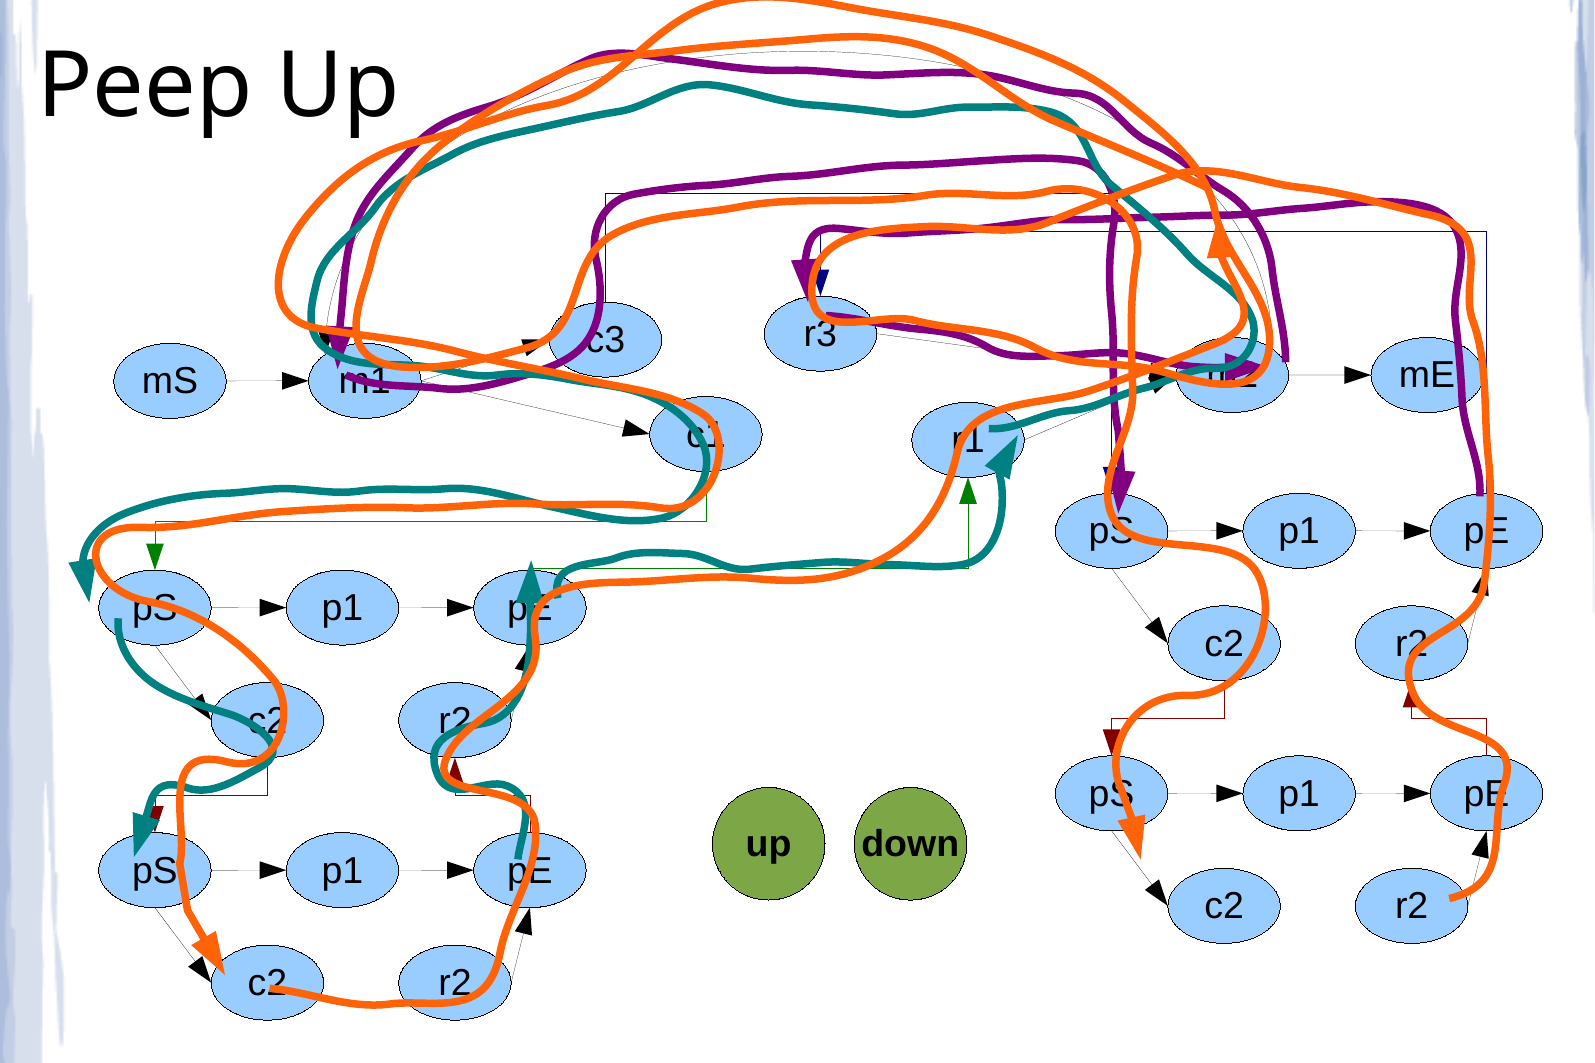

# Peep Up
r3
c3
m2
mE
m1
mS
c1
r1
p1
pS
pE
p1
pS
pE
c2
r2
c2
r2
p1
pS
pE
up
down
p1
pS
pE
c2
r2
c2
r2